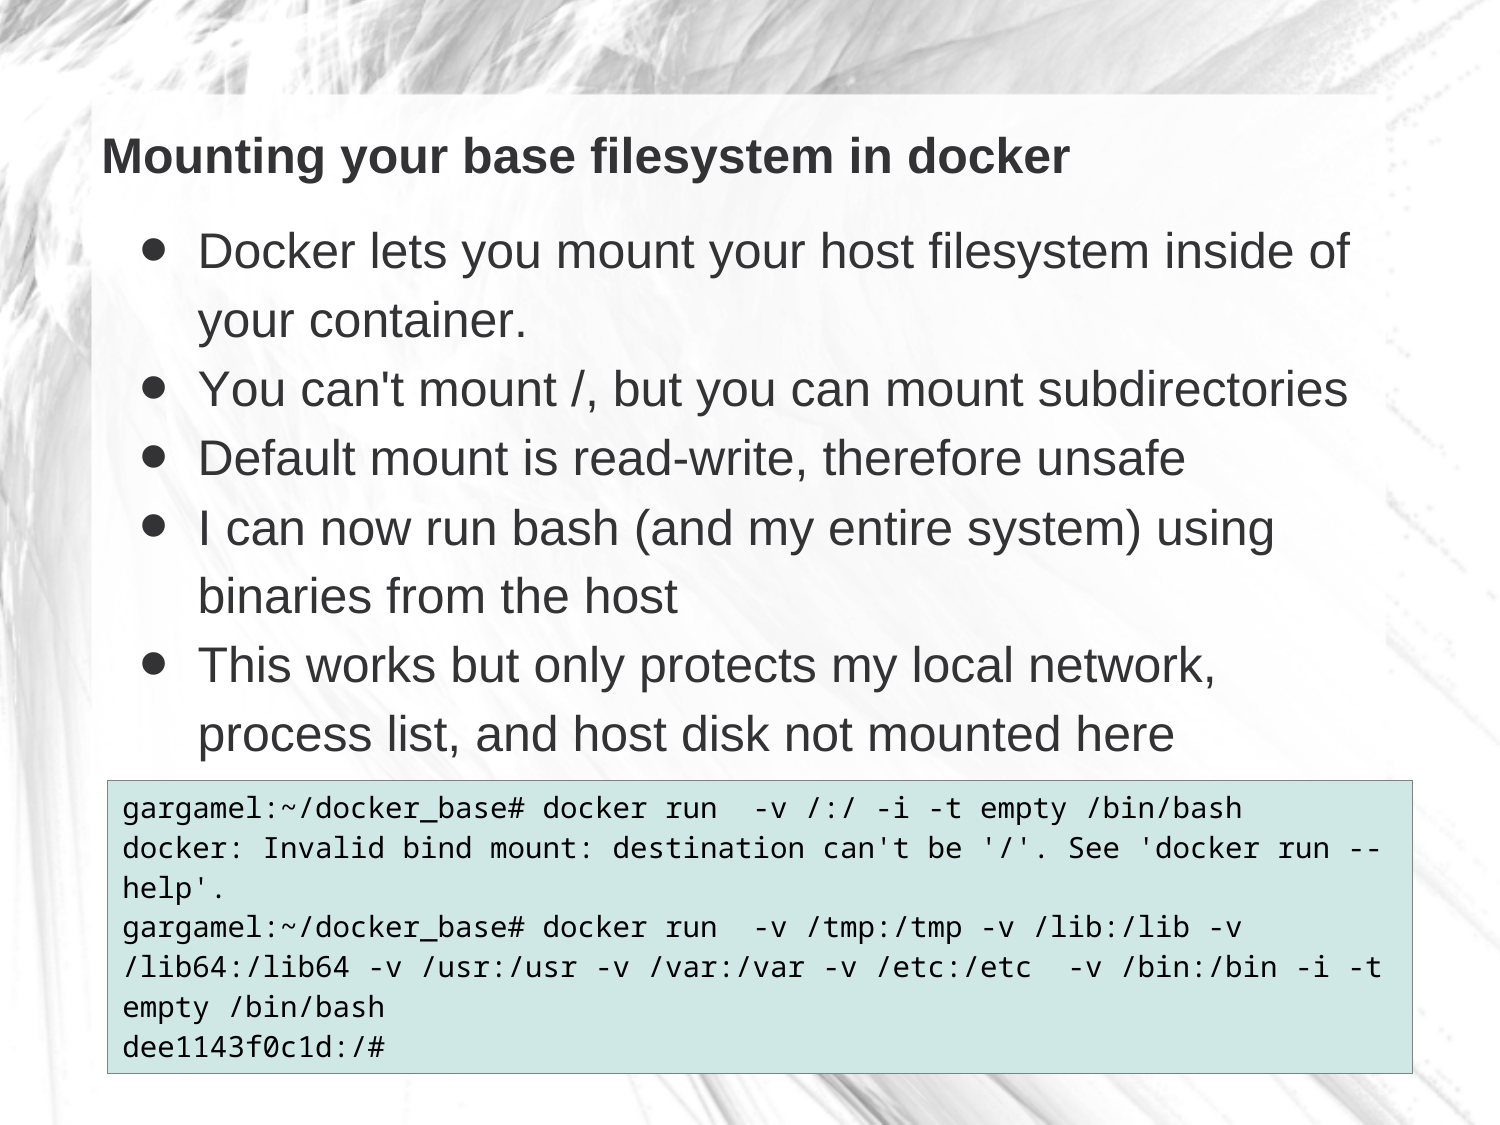

# Mounting your base filesystem in docker
Docker lets you mount your host filesystem inside of your container.
You can't mount /, but you can mount subdirectories
Default mount is read-write, therefore unsafe
I can now run bash (and my entire system) using binaries from the host
This works but only protects my local network, process list, and host disk not mounted here
gargamel:~/docker_base# docker run -v /:/ -i -t empty /bin/bash
docker: Invalid bind mount: destination can't be '/'. See 'docker run --help'.
gargamel:~/docker_base# docker run -v /tmp:/tmp -v /lib:/lib -v /lib64:/lib64 -v /usr:/usr -v /var:/var -v /etc:/etc -v /bin:/bin -i -t empty /bin/bash
dee1143f0c1d:/#